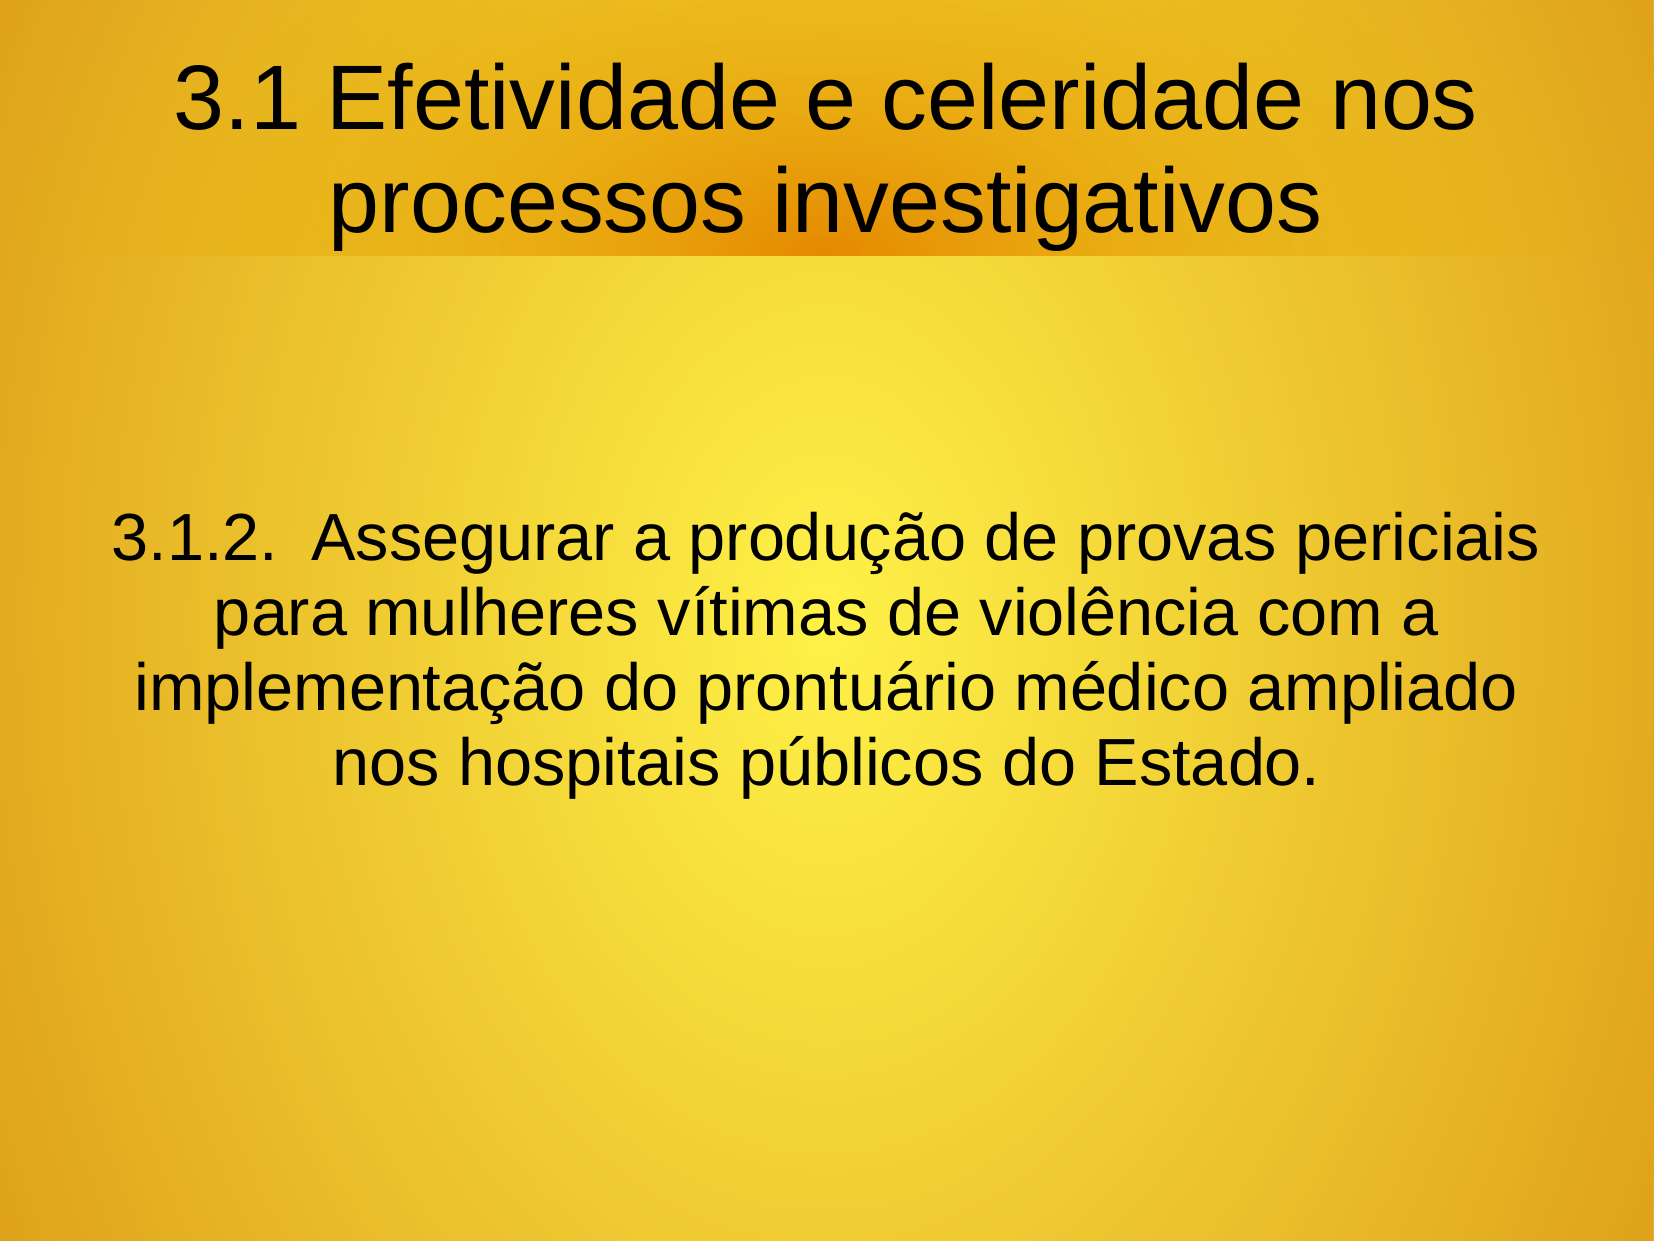

# 3.1 Efetividade e celeridade nos processos investigativos
3.1.2. Assegurar a produção de provas periciais para mulheres vítimas de violência com a implementação do prontuário médico ampliado nos hospitais públicos do Estado.